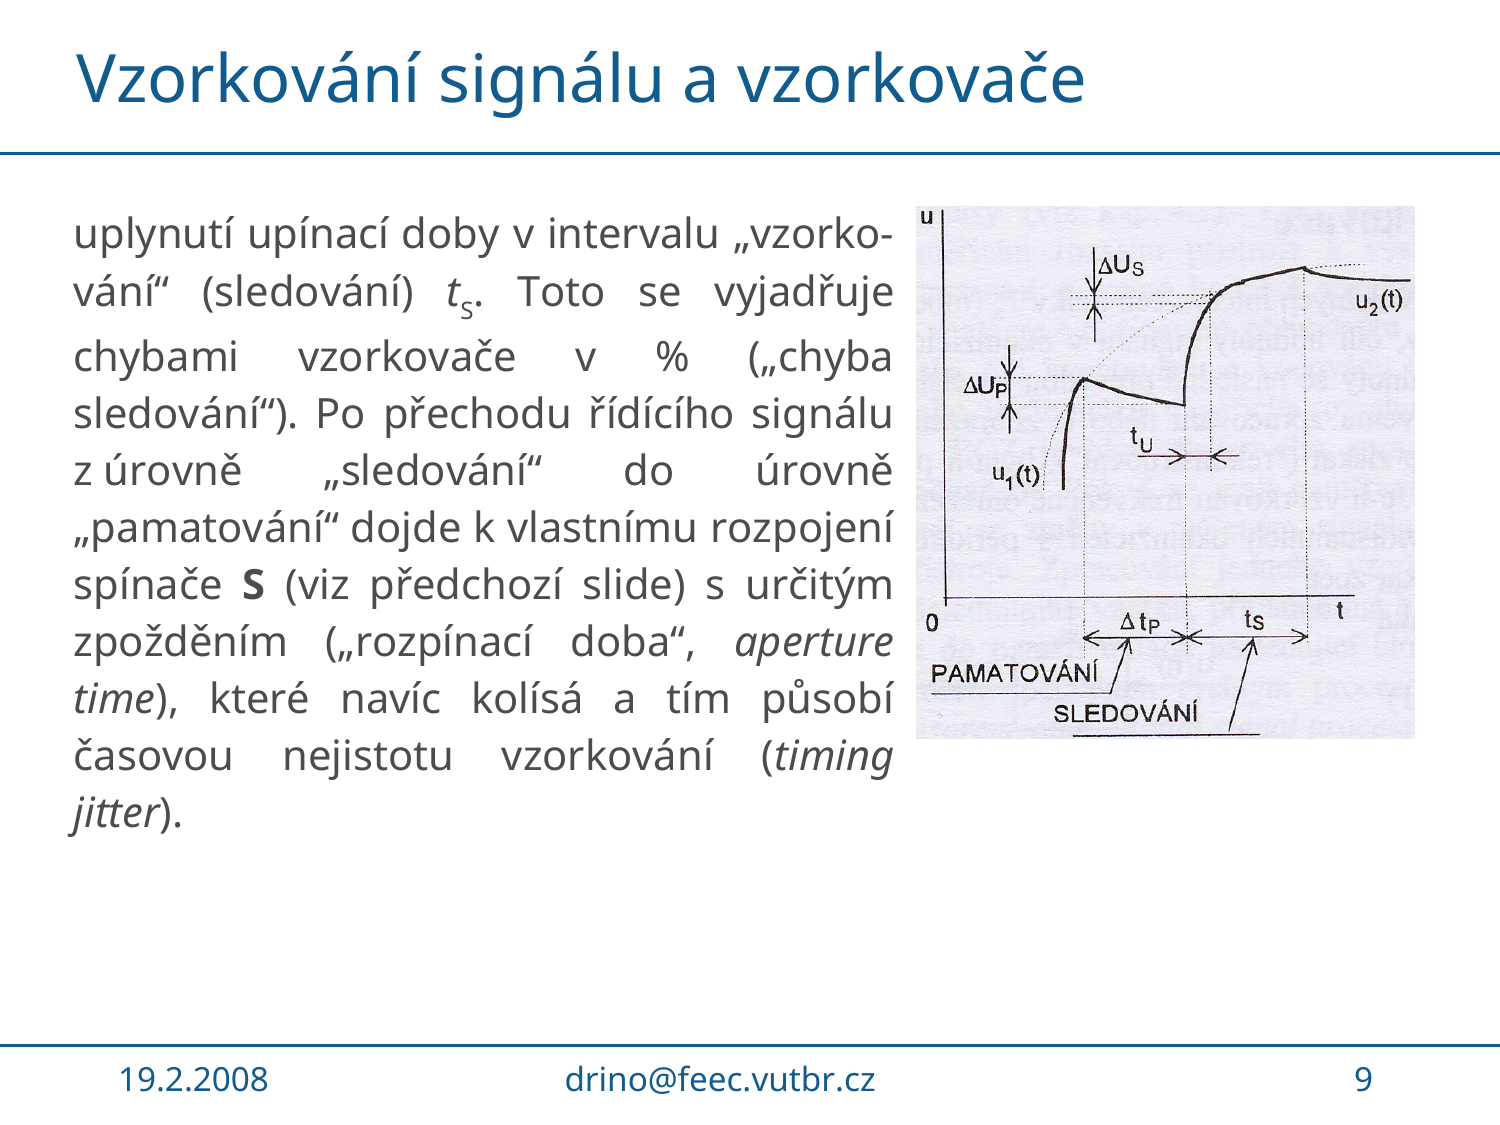

# Vzorkování signálu a vzorkovače
uplynutí upínací doby v intervalu „vzorko-vání“ (sledování) tS. Toto se vyjadřuje chybami vzorkovače v % („chyba sledování“). Po přechodu řídícího signálu z úrovně „sledování“ do úrovně „pamatování“ dojde k vlastnímu rozpojení spínače S (viz předchozí slide) s určitým zpožděním („rozpínací doba“, aperture time), které navíc kolísá a tím působí časovou nejistotu vzorkování (timing jitter).
19.2.2008
drino@feec.vutbr.cz